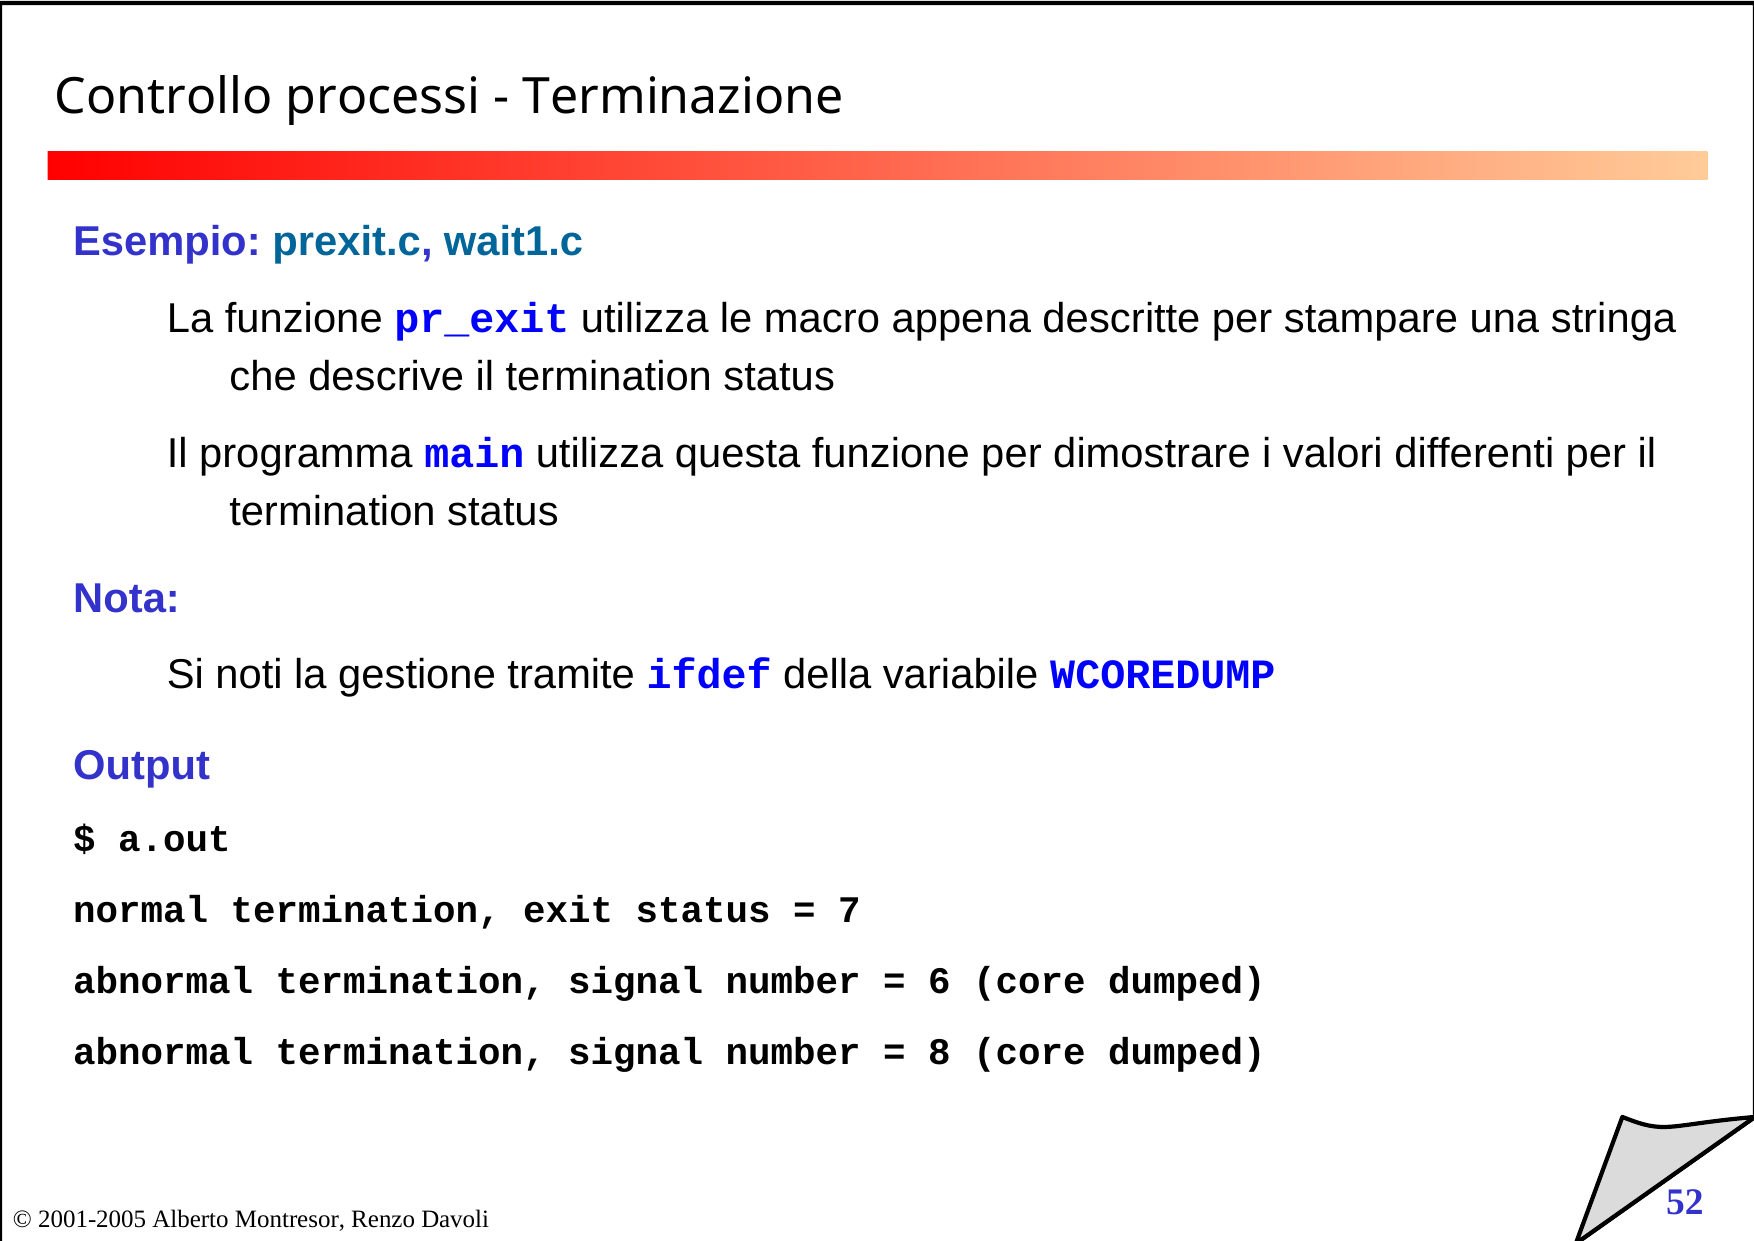

# Controllo processi - Terminazione
Esempio: prexit.c, wait1.c
La funzione pr_exit utilizza le macro appena descritte per stampare una stringa che descrive il termination status
Il programma main utilizza questa funzione per dimostrare i valori differenti per il termination status
Nota:
Si noti la gestione tramite ifdef della variabile WCOREDUMP
Output
$ a.out
normal termination, exit status = 7
abnormal termination, signal number = 6 (core dumped)
abnormal termination, signal number = 8 (core dumped)